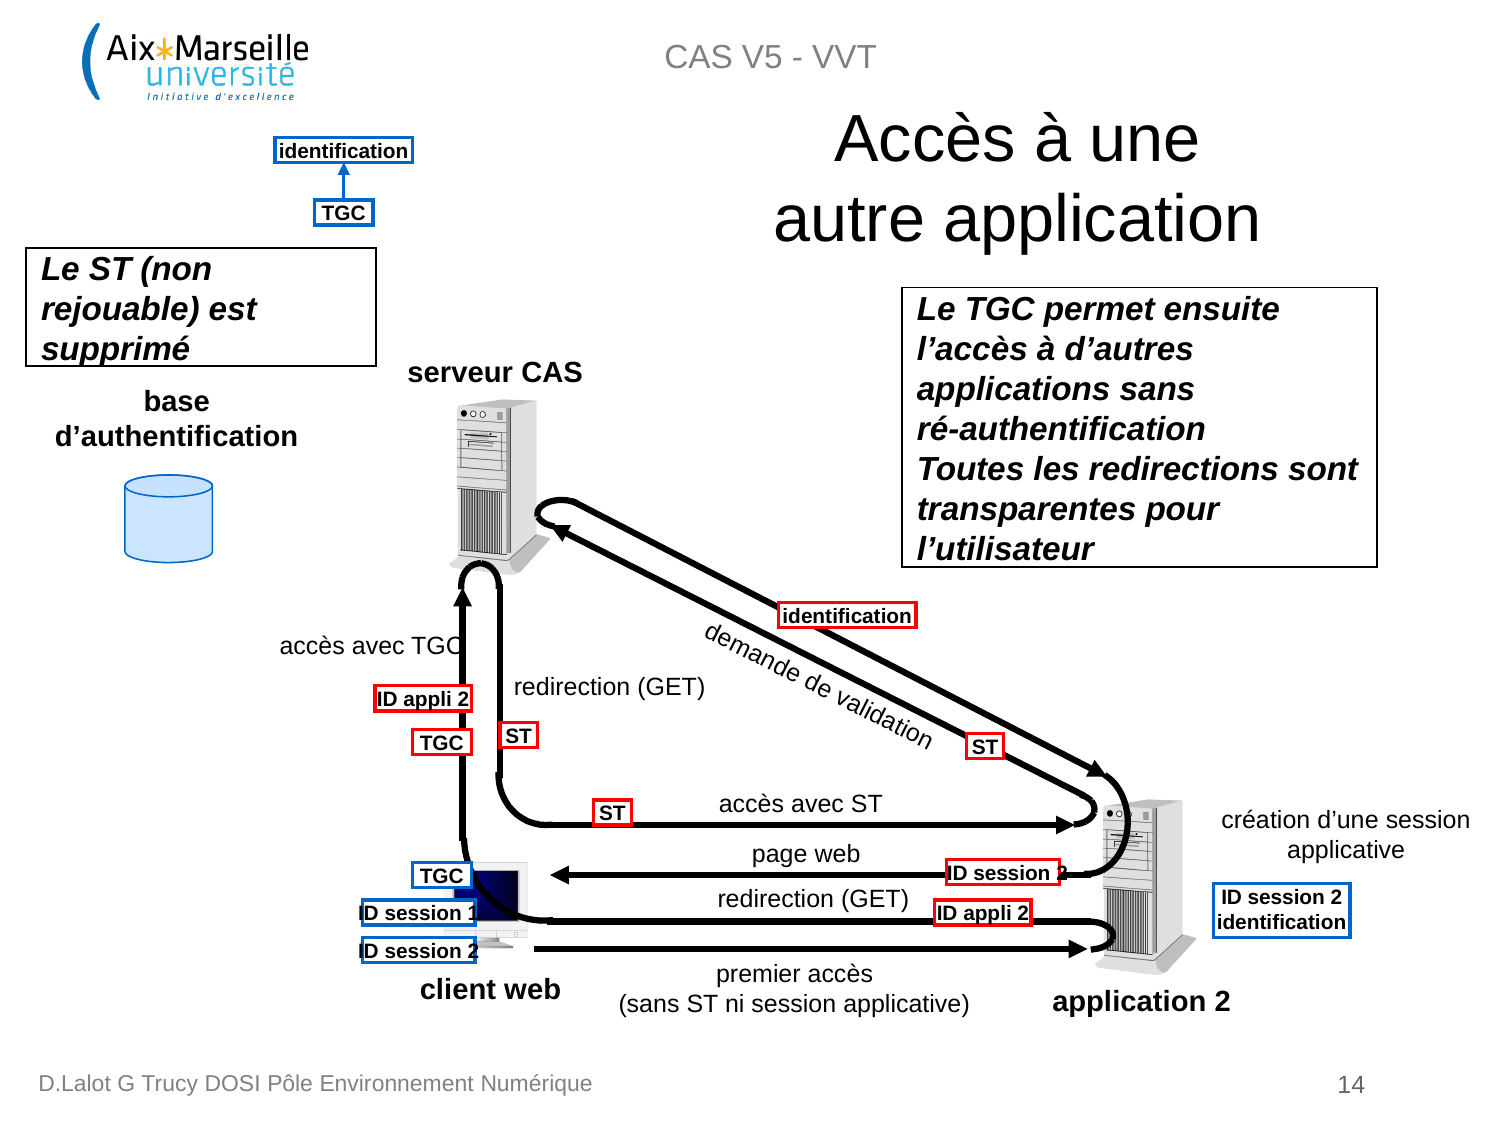

# Accès à une autre application
identification
TGC
Le ST (non rejouable) est supprimé
Le TGC permet ensuite l’accès à d’autres applications sans
ré-authentification
Toutes les redirections sont transparentes pour l’utilisateur
serveur CAS
base
d’authentification
identification
demande de validation
ST
redirection (GET)
ST
accès avec TGC
ID appli 2
TGC
accès avec ST
ST
création d’une session applicative
page web
ID session 2
TGC
redirection (GET)
ID appli 2
ID session 2
identification
ID session 1
ID session 2
premier accès
(sans ST ni session applicative)
client web
application 2